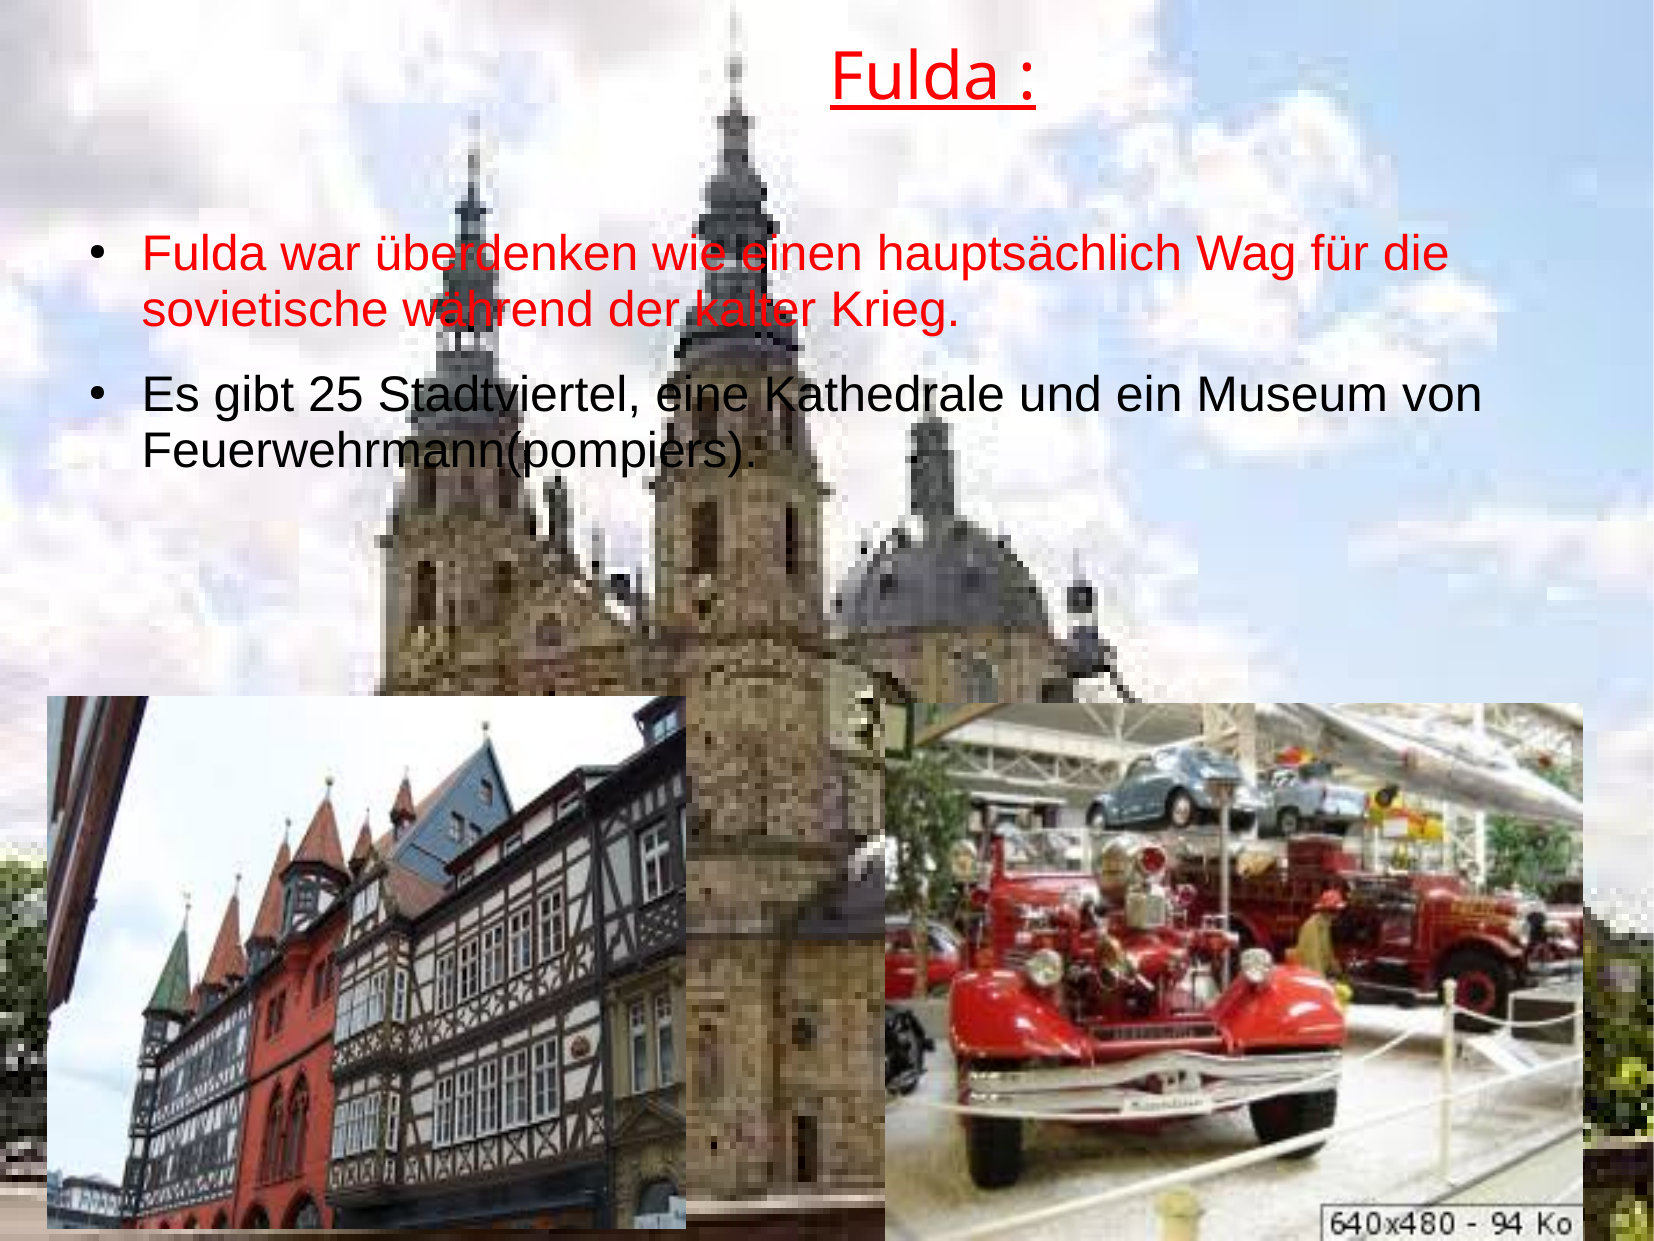

# Fulda :
Fulda war überdenken wie einen hauptsächlich Wag für die sovietische während der kalter Krieg.
Es gibt 25 Stadtviertel, eine Kathedrale und ein Museum von Feuerwehrmann(pompiers).